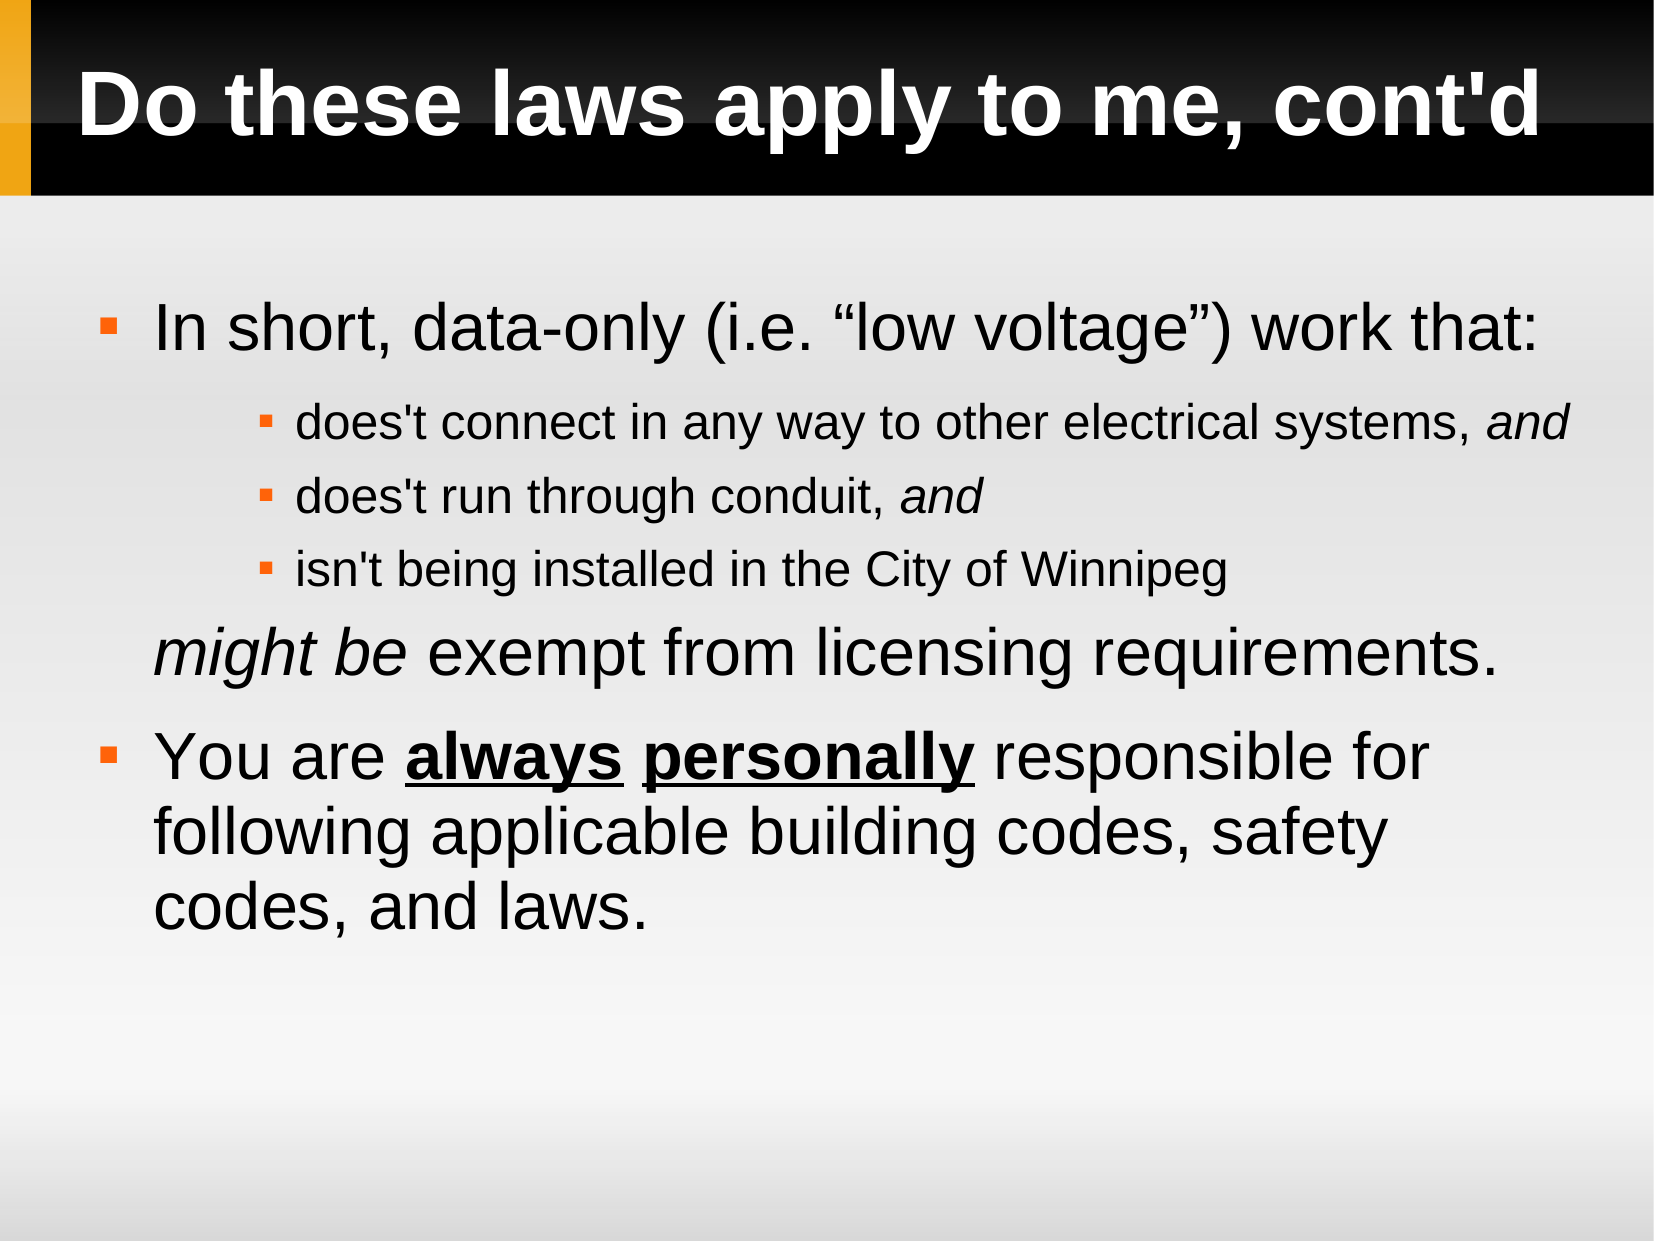

# Do these laws apply to me, cont'd
In short, data-only (i.e. “low voltage”) work that:
does't connect in any way to other electrical systems, and
does't run through conduit, and
isn't being installed in the City of Winnipeg
might be exempt from licensing requirements.
You are always personally responsible for following applicable building codes, safety codes, and laws.